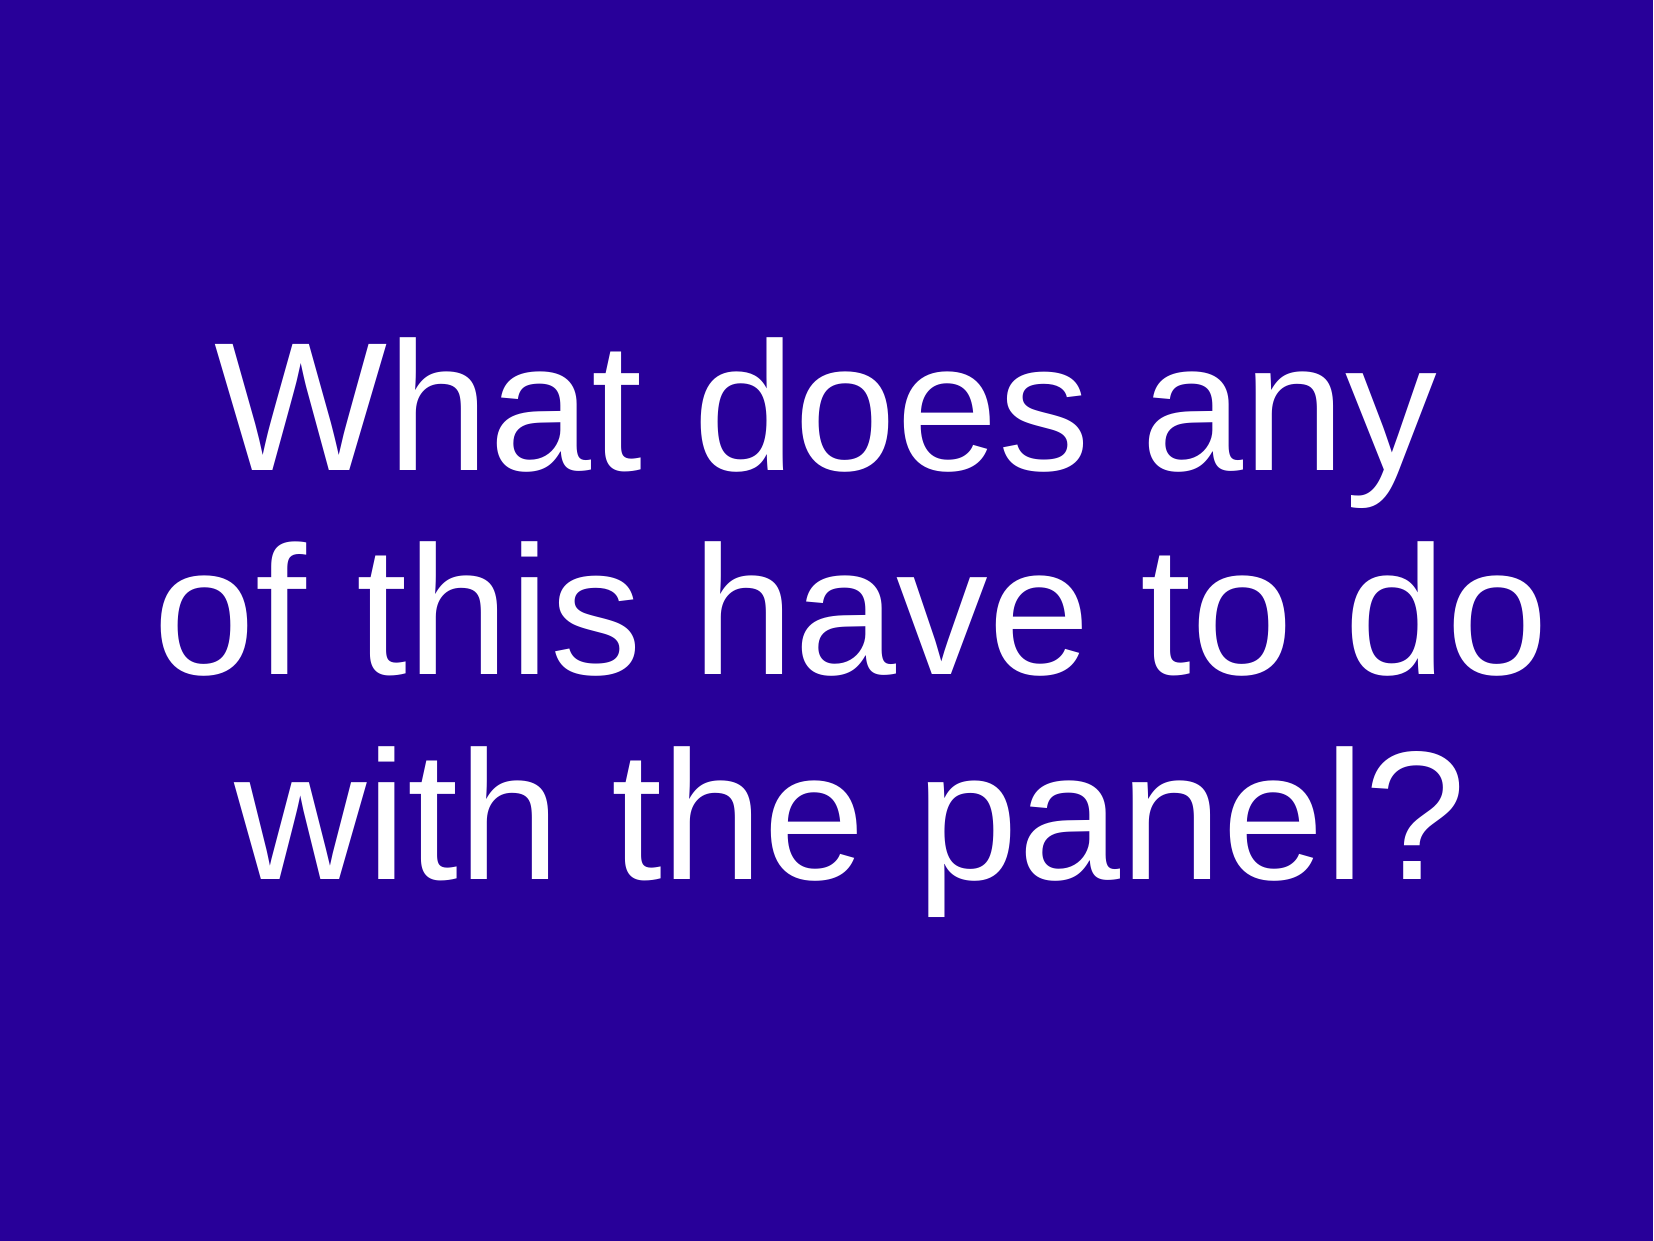

# What does any
 of this have to do
 with the panel?